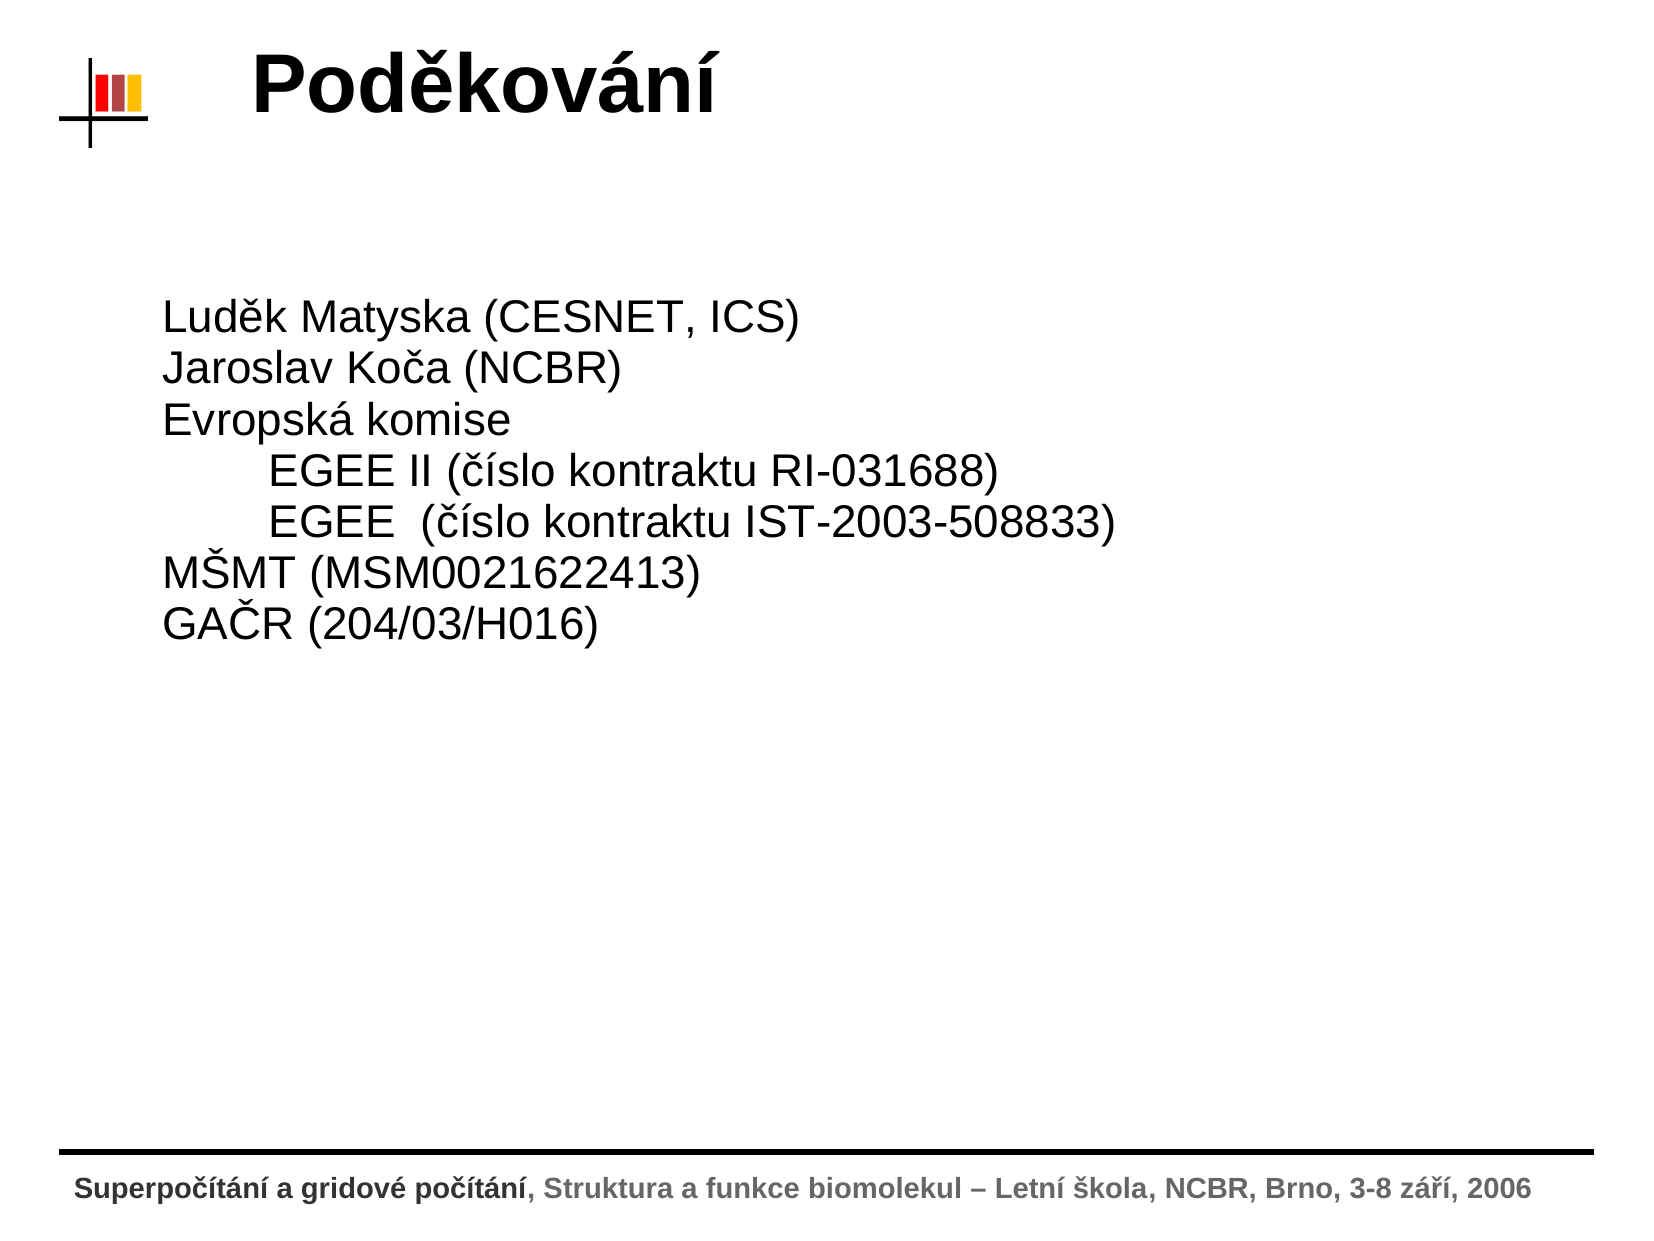

Poděkování
Luděk Matyska (CESNET, ICS)
Jaroslav Koča (NCBR)
Evropská komise
EGEE II (číslo kontraktu RI-031688)
EGEE (číslo kontraktu IST-2003-508833)
MŠMT (MSM0021622413)
GAČR (204/03/H016)
Superpočítání a gridové počítání, Struktura a funkce biomolekul – Letní škola, NCBR, Brno, 3-8 září, 2006